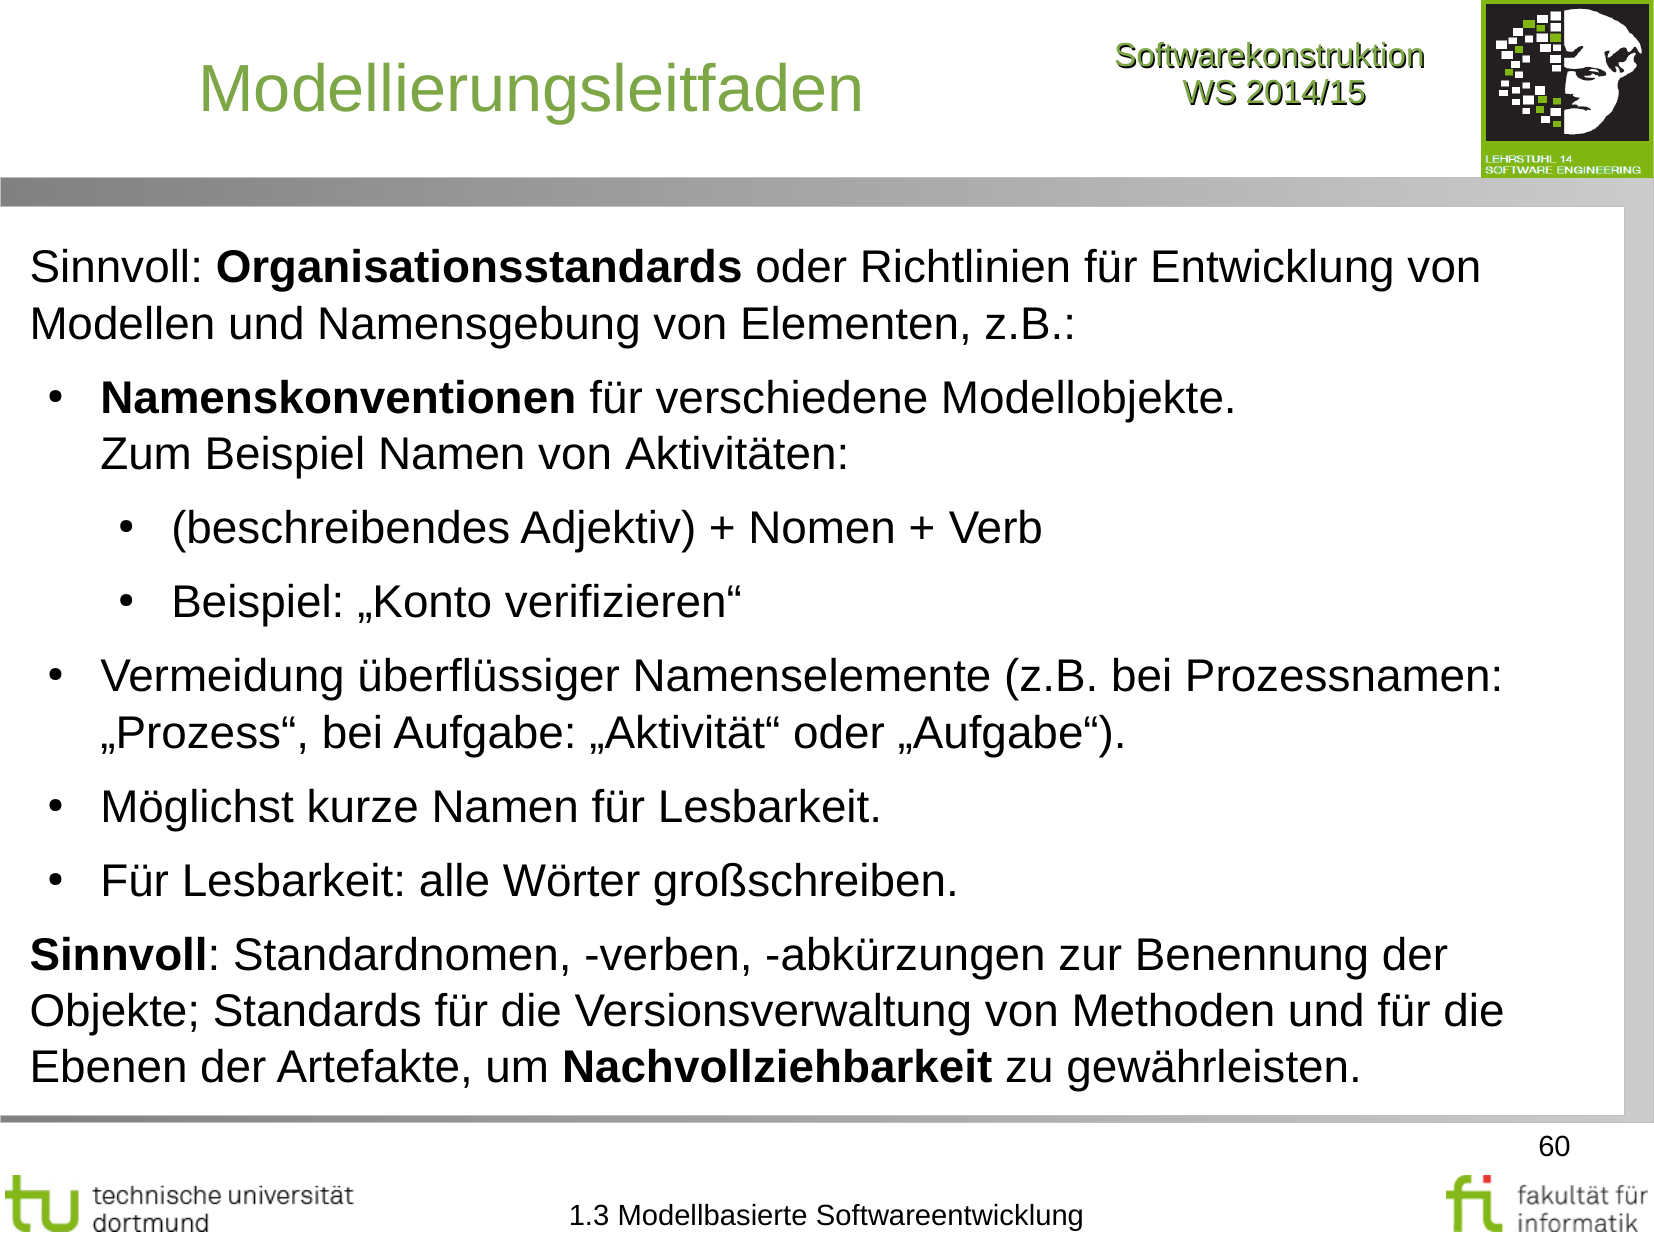

# Modellierungsleitfaden
Sinnvoll: Organisationsstandards oder Richtlinien für Entwicklung von Modellen und Namensgebung von Elementen, z.B.:
Namenskonventionen für verschiedene Modellobjekte.
Zum Beispiel Namen von Aktivitäten:
(beschreibendes Adjektiv) + Nomen + Verb
Beispiel: „Konto verifizieren“
Vermeidung überflüssiger Namenselemente (z.B. bei Prozessnamen: „Prozess“, bei Aufgabe: „Aktivität“ oder „Aufgabe“).
Möglichst kurze Namen für Lesbarkeit.
Für Lesbarkeit: alle Wörter großschreiben.
Sinnvoll: Standardnomen, -verben, -abkürzungen zur Benennung der Objekte; Standards für die Versionsverwaltung von Methoden und für die Ebenen der Artefakte, um Nachvollziehbarkeit zu gewährleisten.
60
1.3 Modellbasierte Softwareentwicklung